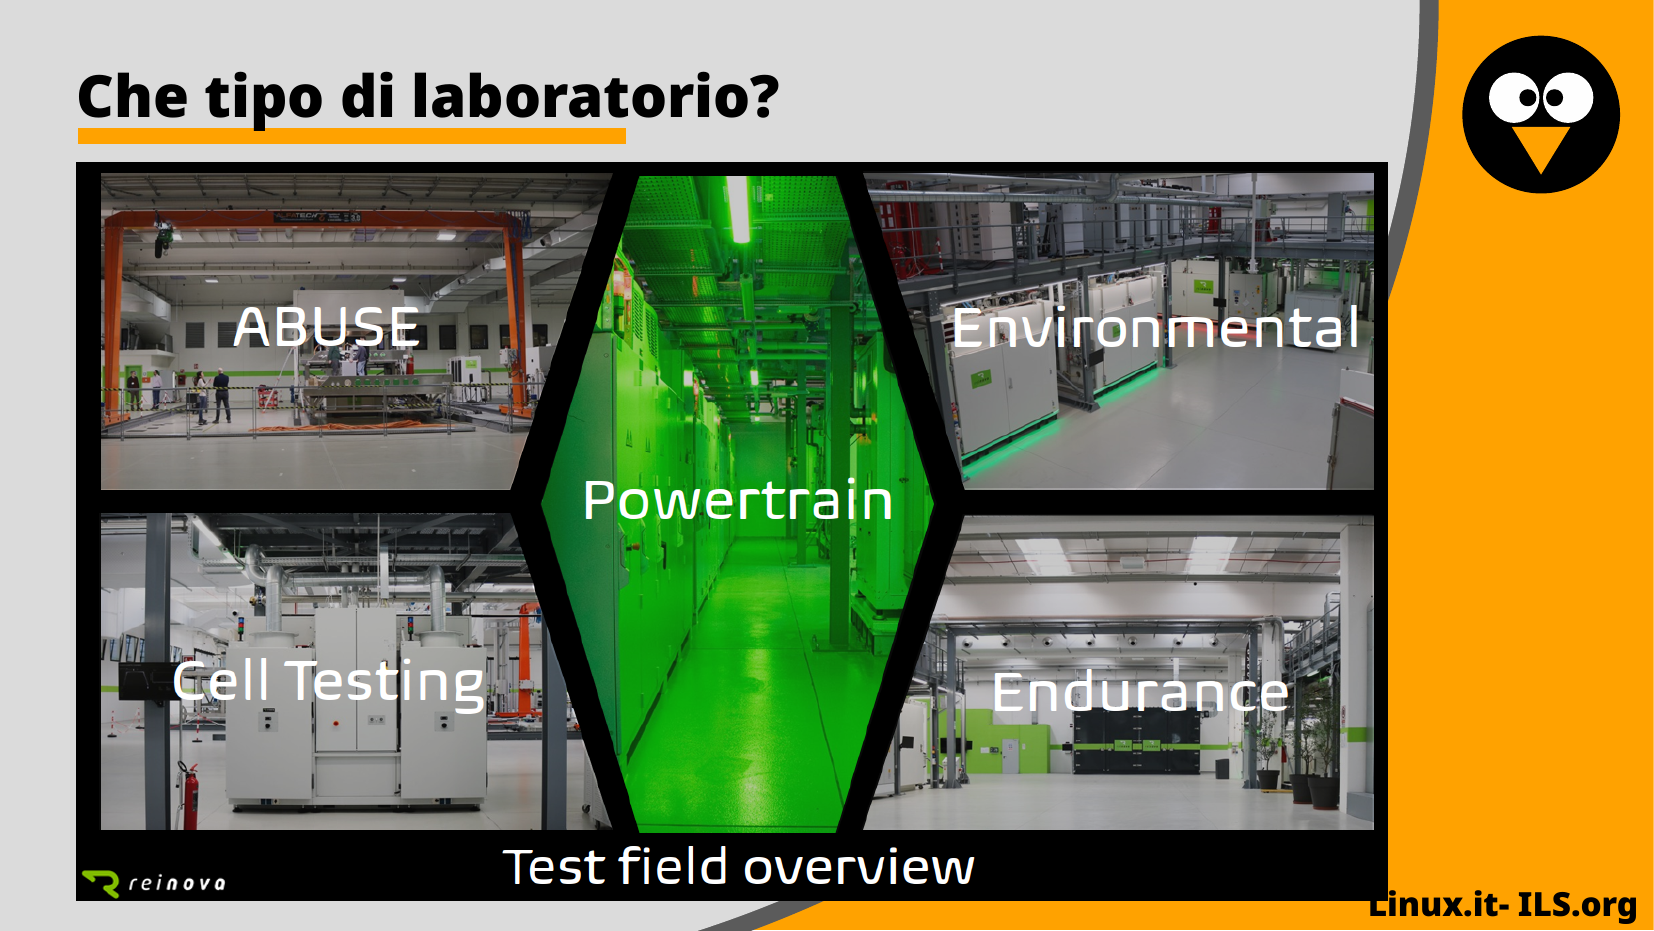

# Che tipo di laboratorio?
Linux.it- ILS.org